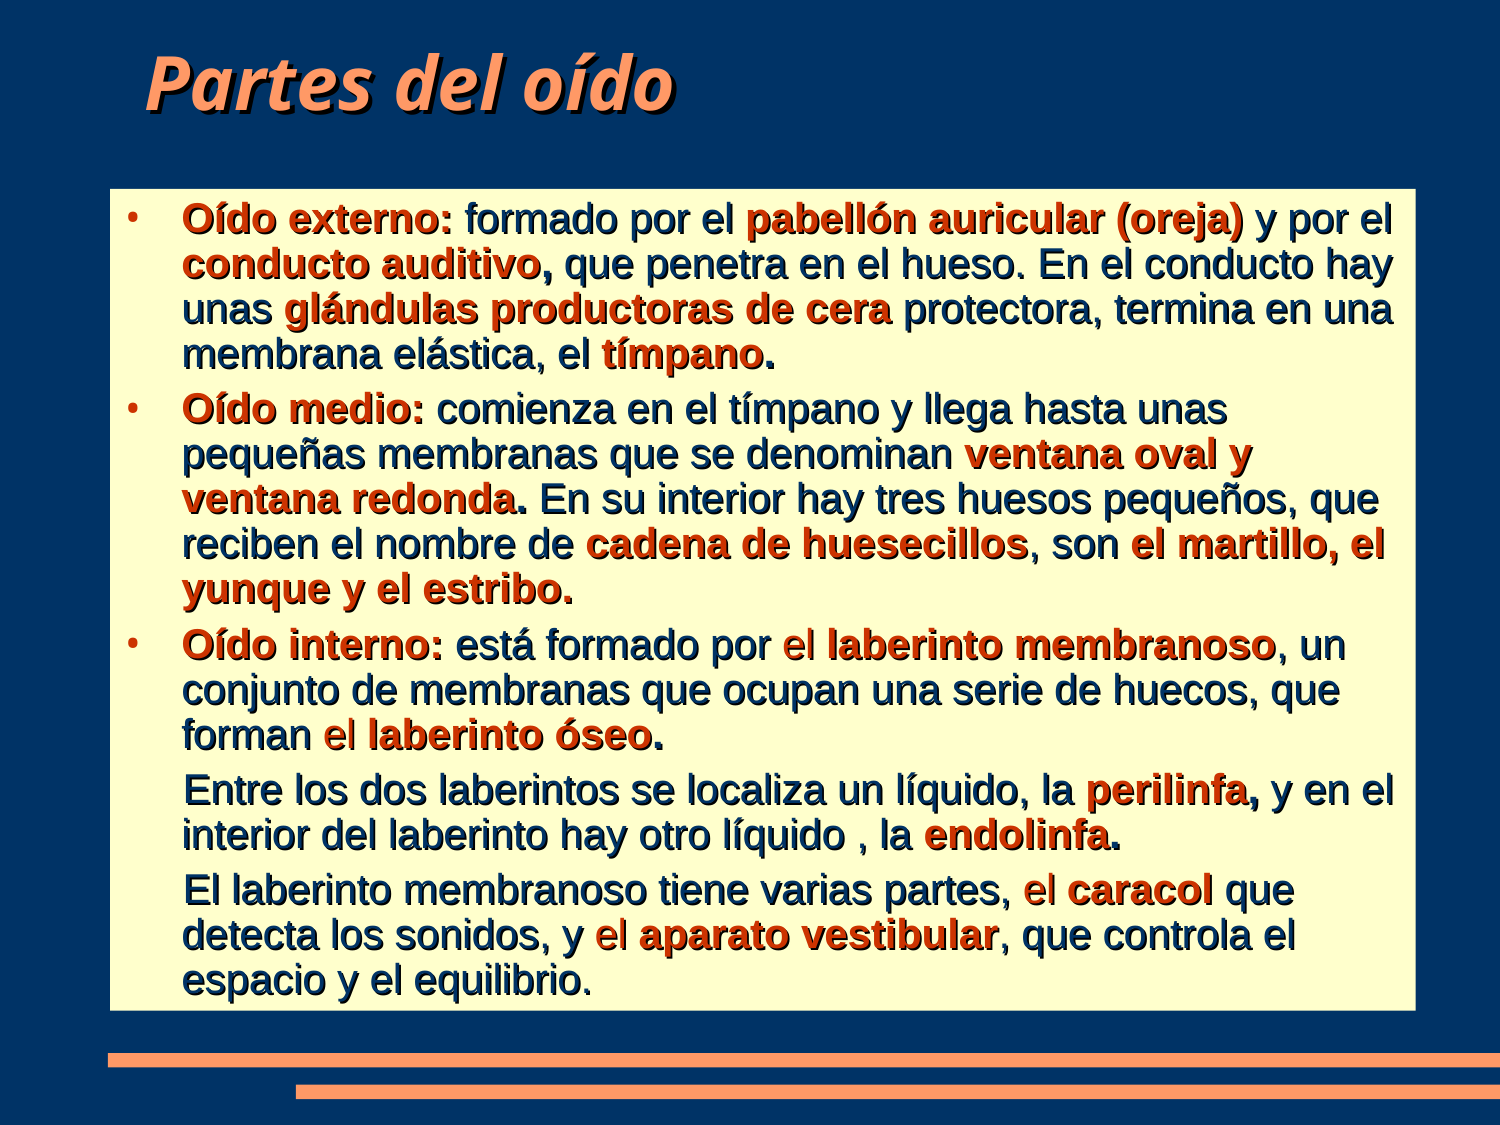

# Partes del oído
Oído externo: formado por el pabellón auricular (oreja) y por el conducto auditivo, que penetra en el hueso. En el conducto hay unas glándulas productoras de cera protectora, termina en una membrana elástica, el tímpano.
Oído medio: comienza en el tímpano y llega hasta unas pequeñas membranas que se denominan ventana oval y ventana redonda. En su interior hay tres huesos pequeños, que reciben el nombre de cadena de huesecillos, son el martillo, el yunque y el estribo.
Oído interno: está formado por el laberinto membranoso, un conjunto de membranas que ocupan una serie de huecos, que forman el laberinto óseo.
 Entre los dos laberintos se localiza un líquido, la perilinfa, y en el interior del laberinto hay otro líquido , la endolinfa.
 El laberinto membranoso tiene varias partes, el caracol que detecta los sonidos, y el aparato vestibular, que controla el espacio y el equilibrio.